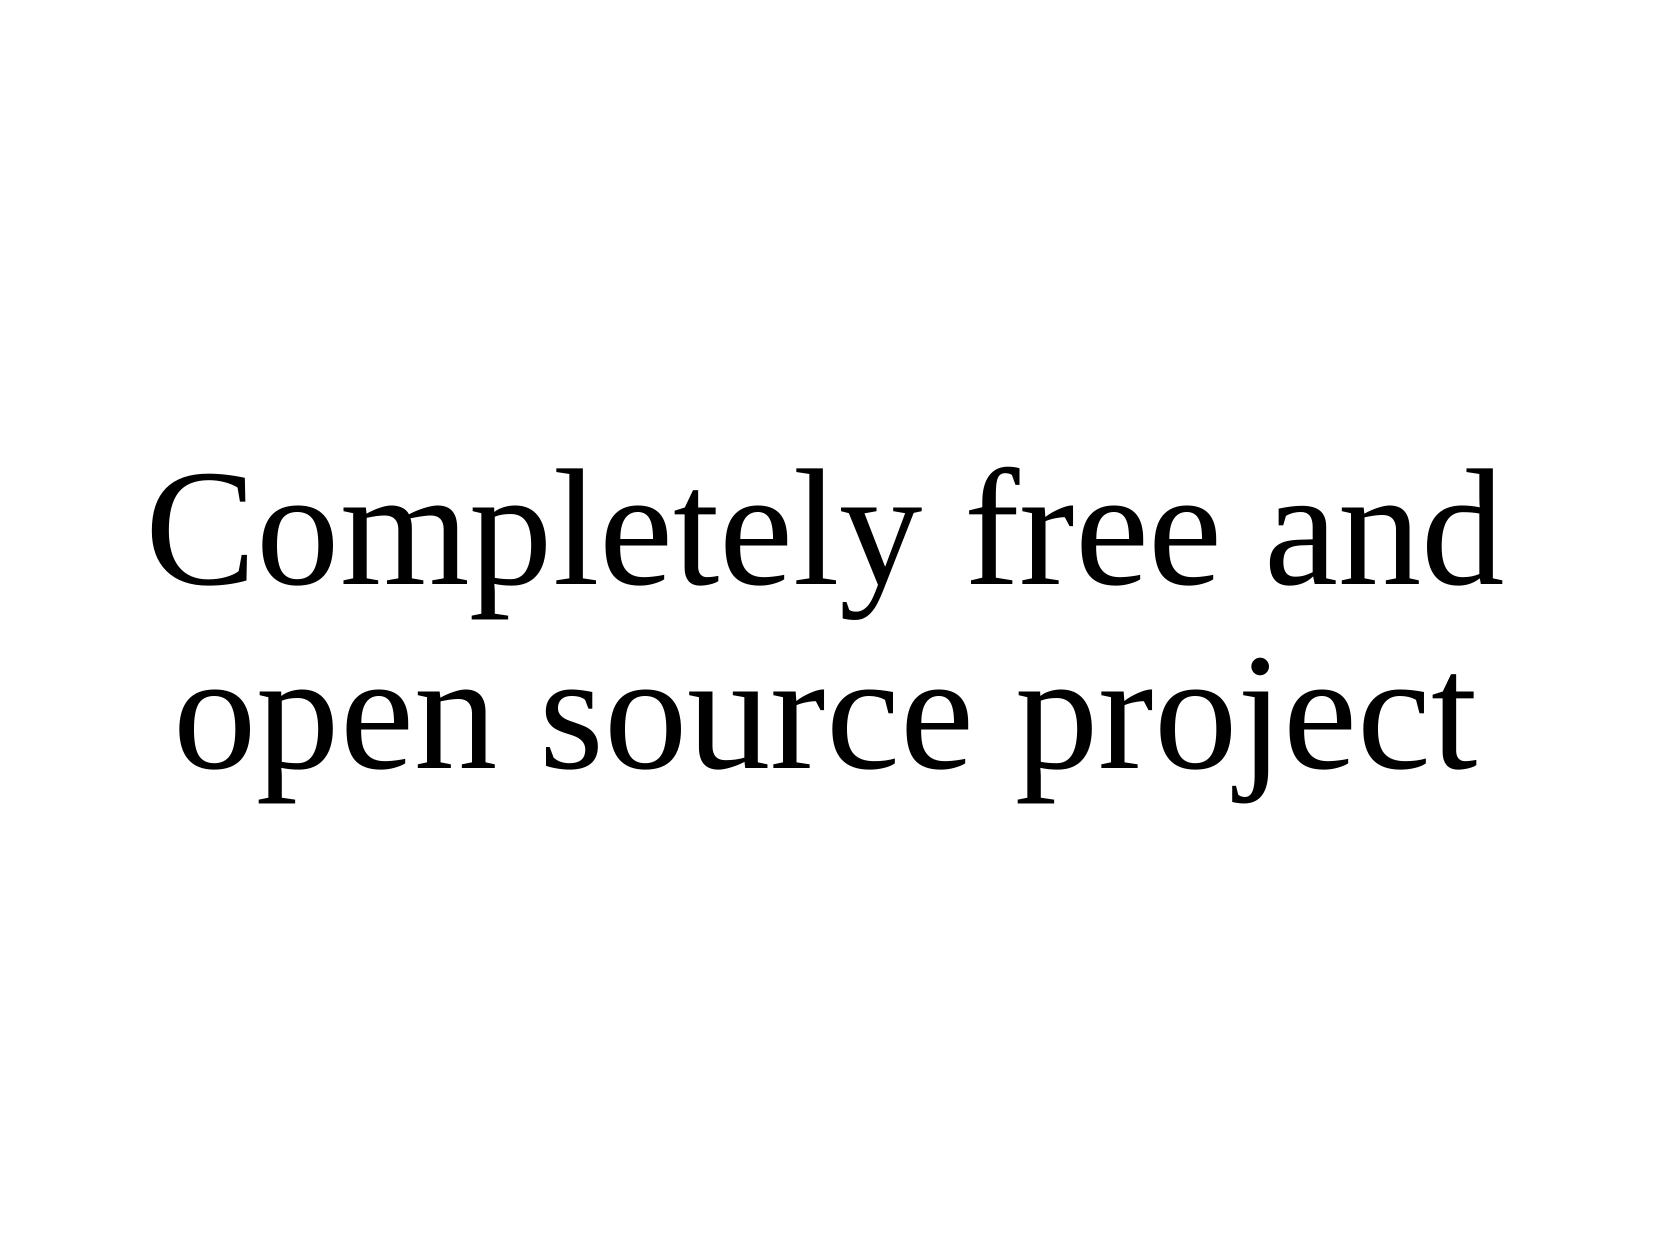

# Completely free and open source project